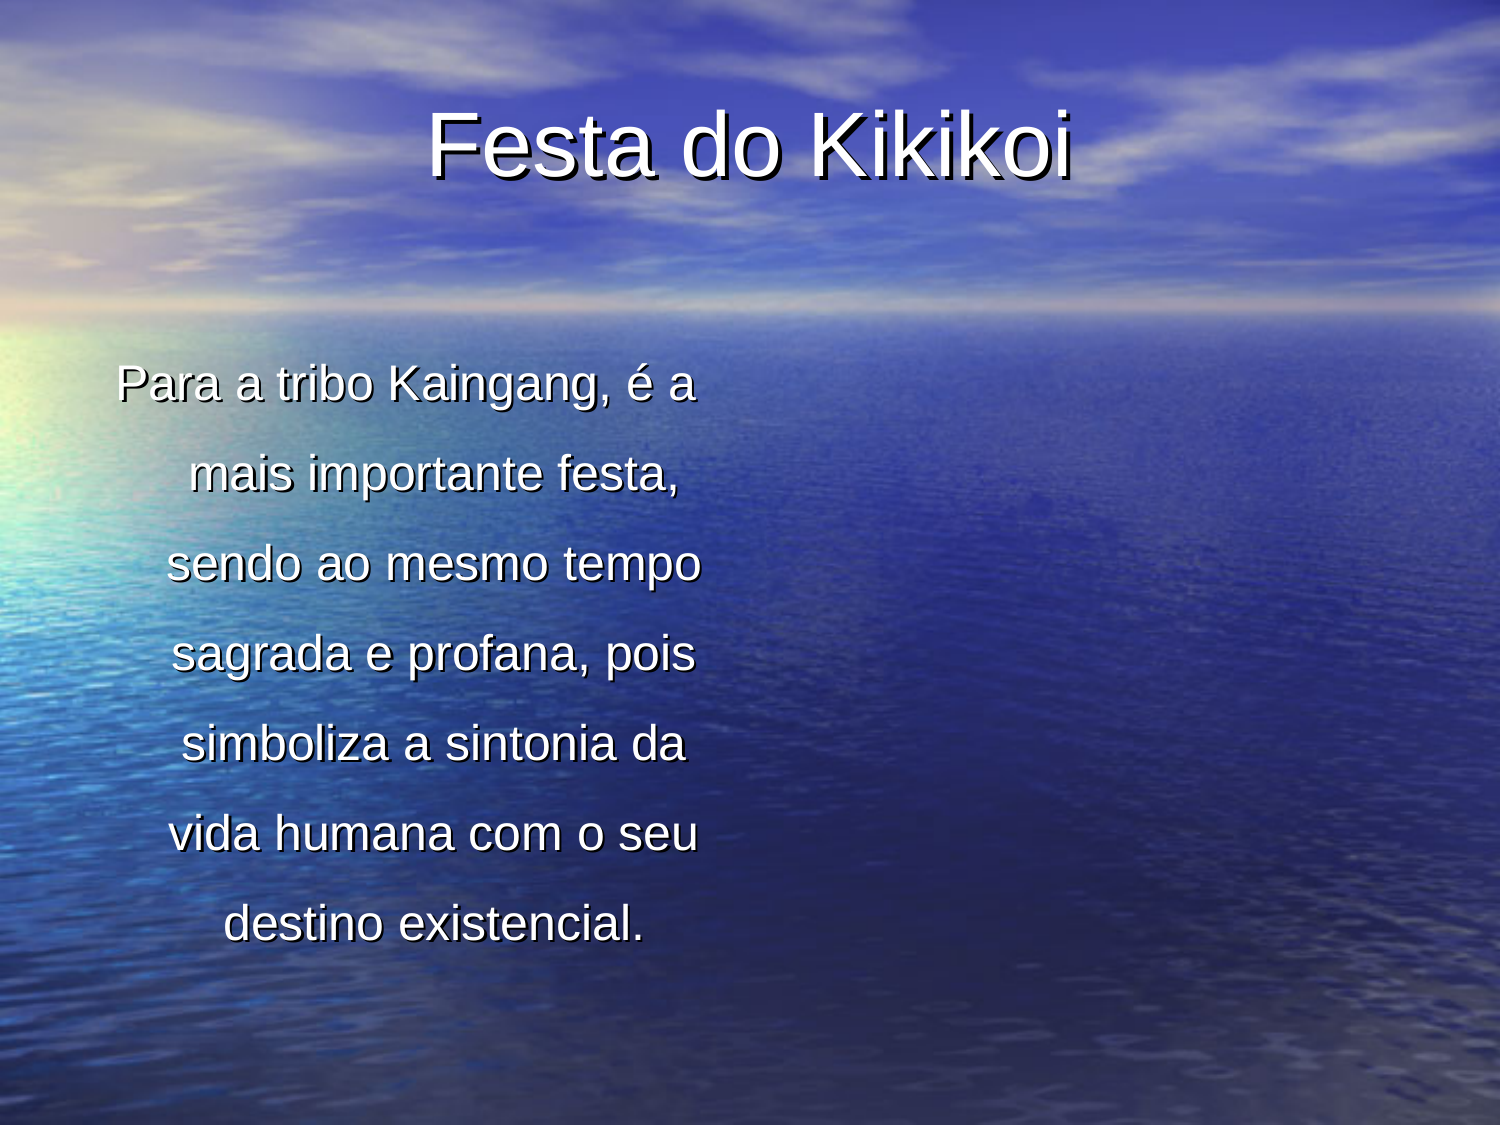

# Festa do Kikikoi
Para a tribo Kaingang, é a mais importante festa, sendo ao mesmo tempo sagrada e profana, pois simboliza a sintonia da vida humana com o seu destino existencial.